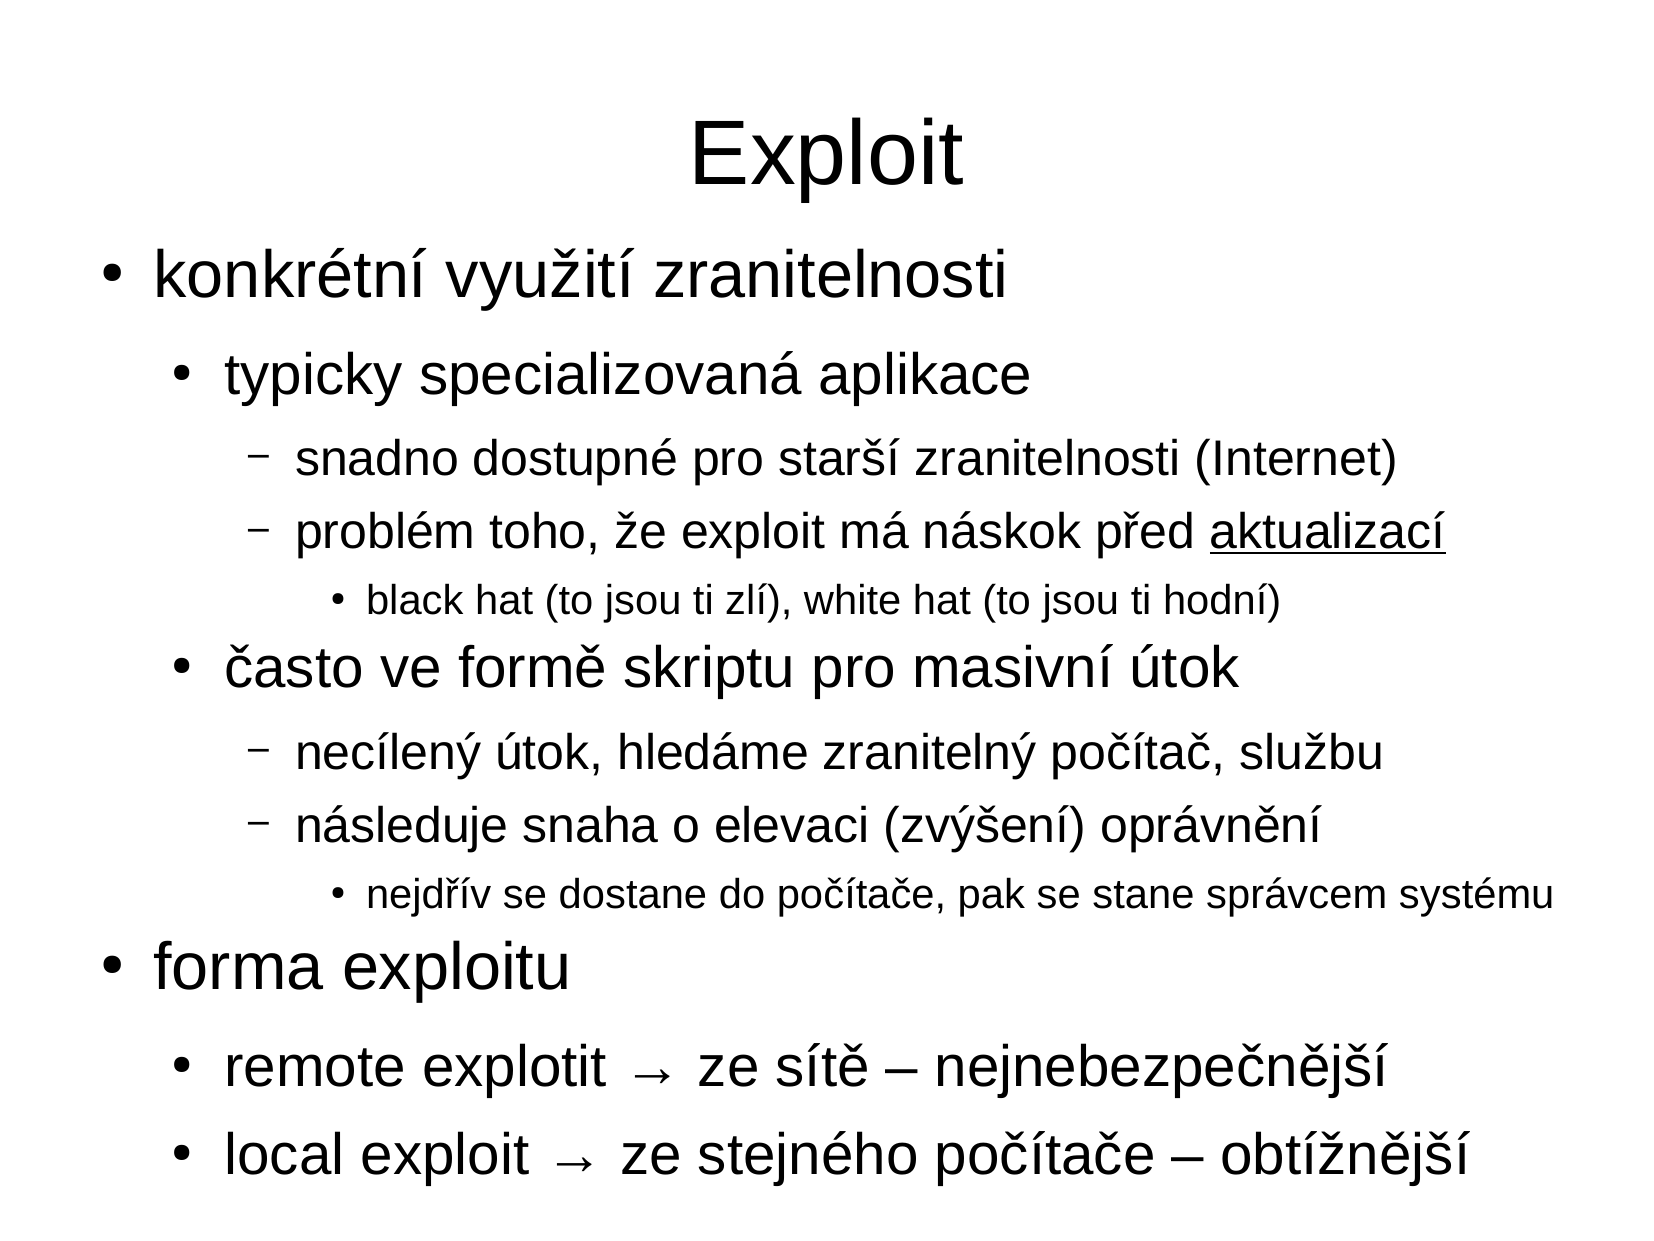

# Exploit
konkrétní využití zranitelnosti
typicky specializovaná aplikace
snadno dostupné pro starší zranitelnosti (Internet)
problém toho, že exploit má náskok před aktualizací
black hat (to jsou ti zlí), white hat (to jsou ti hodní)
často ve formě skriptu pro masivní útok
necílený útok, hledáme zranitelný počítač, službu
následuje snaha o elevaci (zvýšení) oprávnění
nejdřív se dostane do počítače, pak se stane správcem systému
forma exploitu
remote explotit → ze sítě – nejnebezpečnější
local exploit → ze stejného počítače – obtížnější